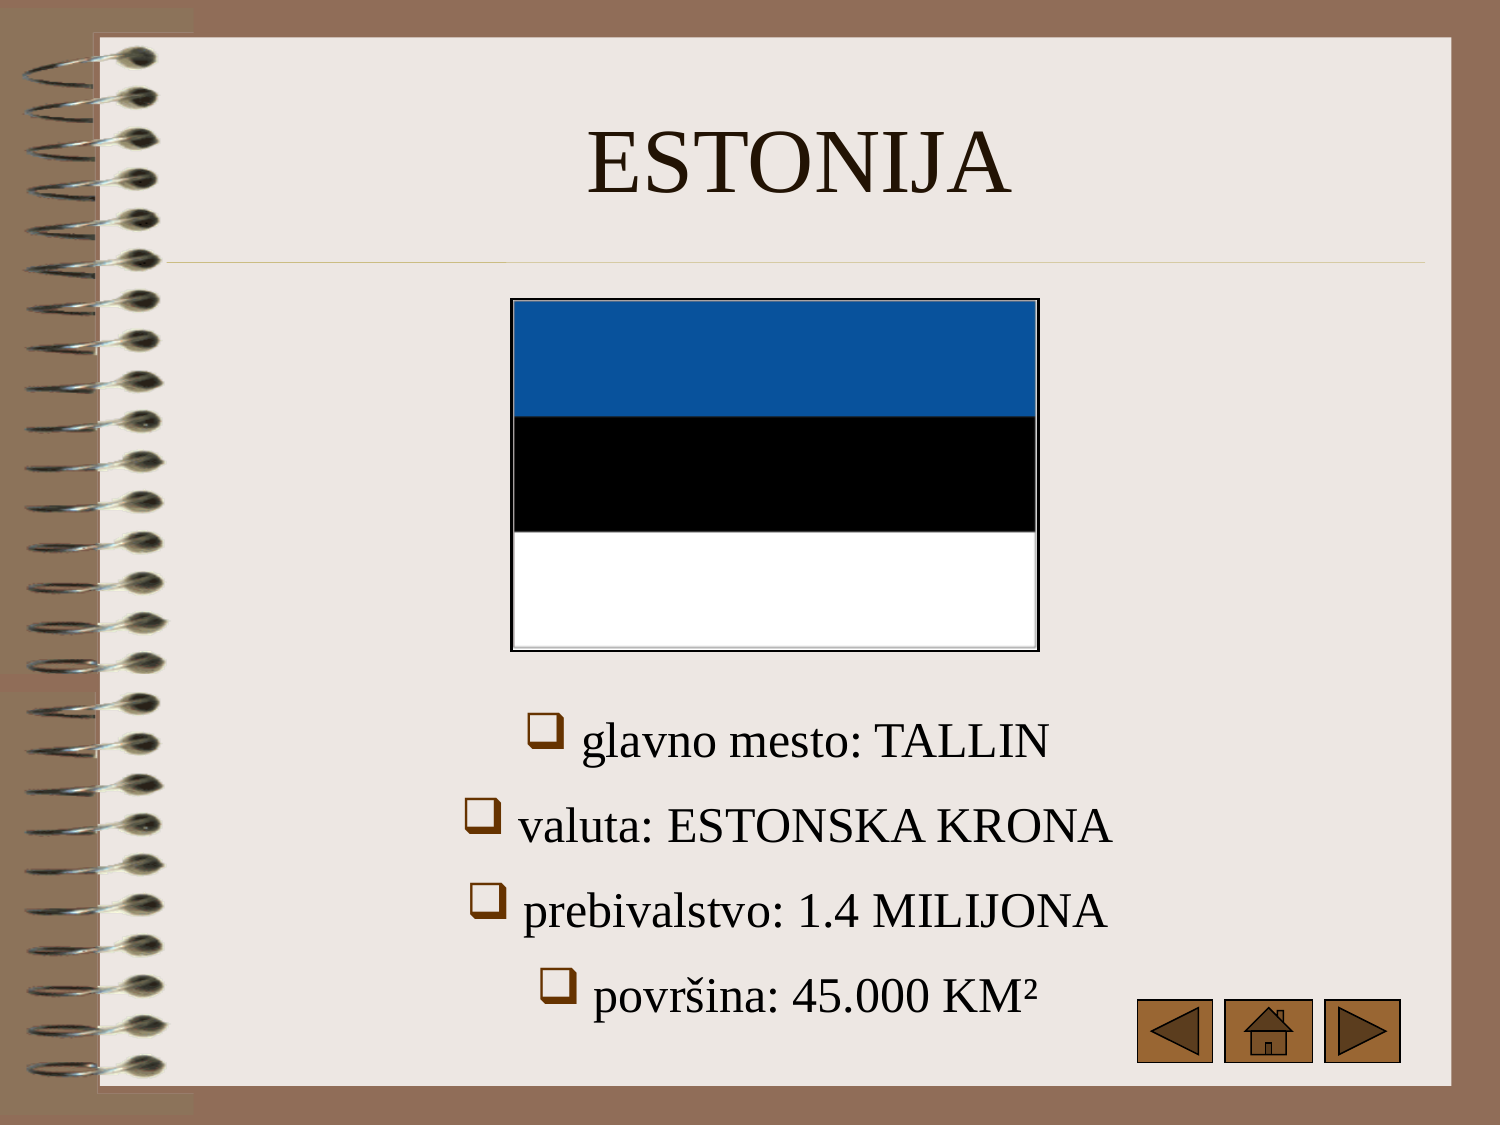

# ESTONIJA
 glavno mesto: TALLIN
 valuta: ESTONSKA KRONA
 prebivalstvo: 1.4 MILIJONA
 površina: 45.000 KM²